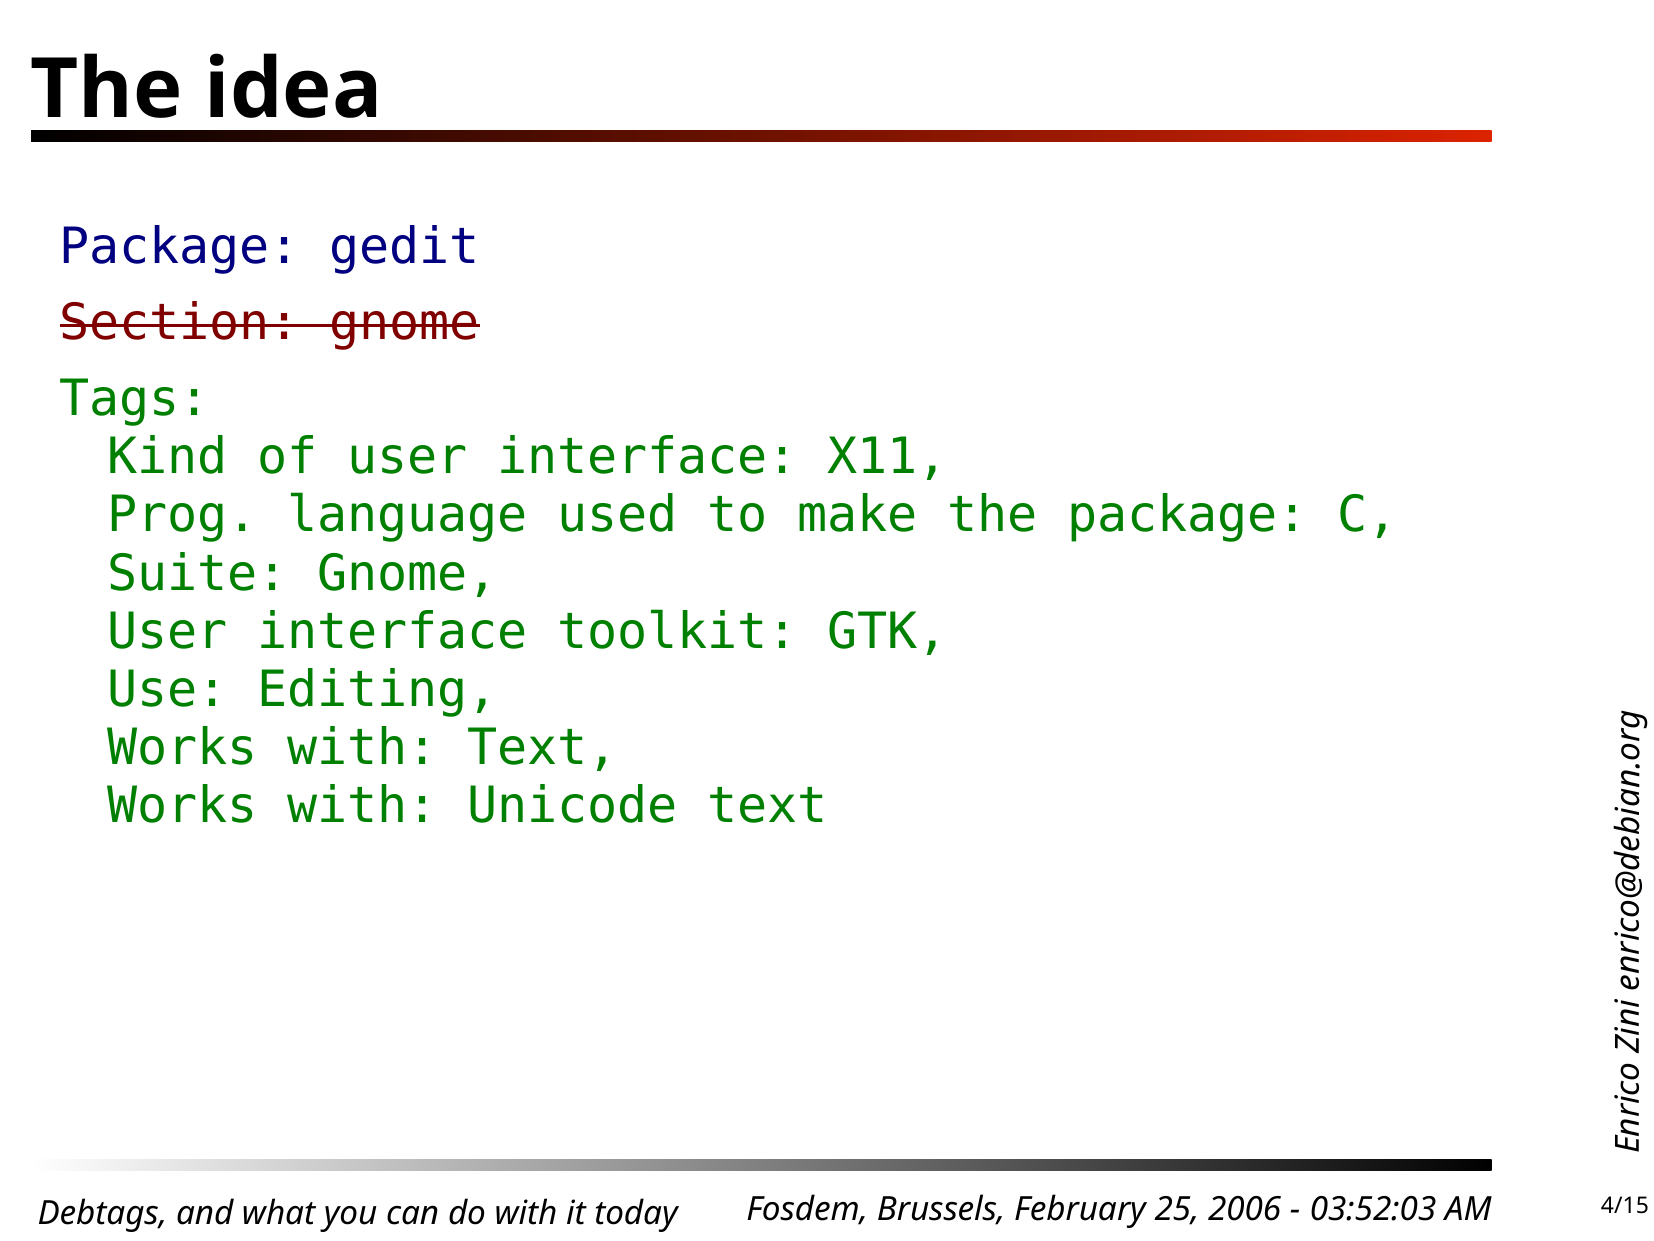

The idea
Package: gedit
Section: gnome
Tags:
Kind of user interface: X11,
Prog. language used to make the package: C,
Suite: Gnome,
User interface toolkit: GTK,
Use: Editing,
Works with: Text,
Works with: Unicode text